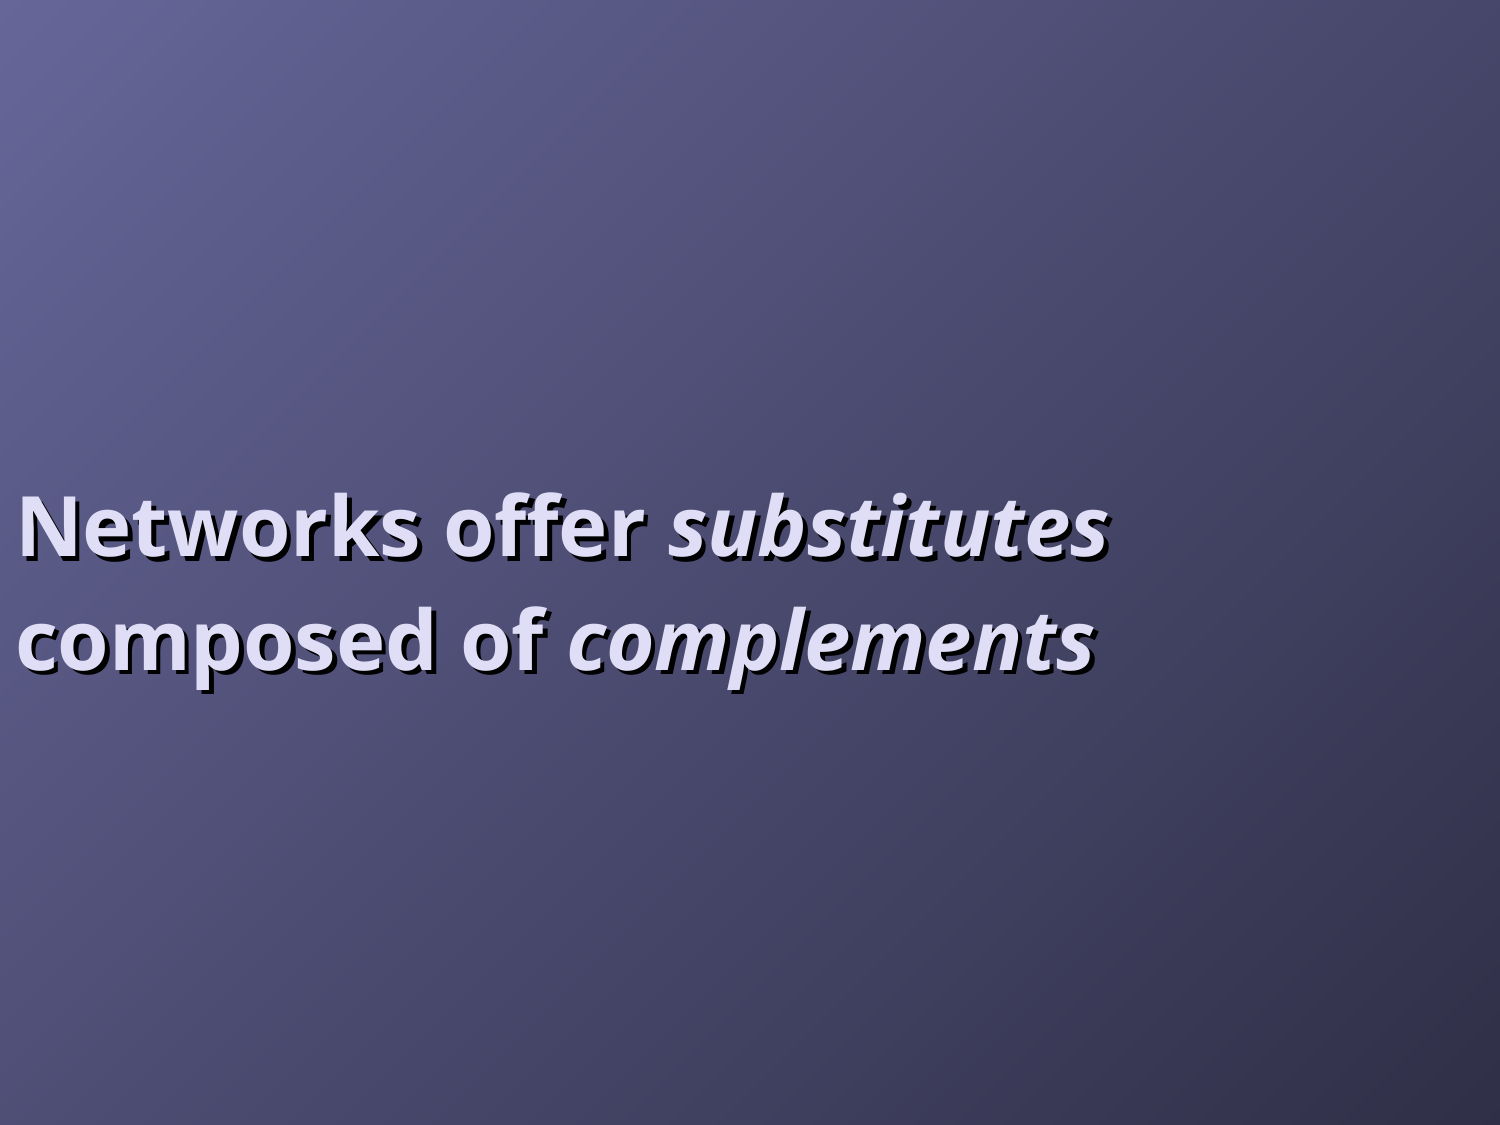

# Networks offer substitutes composed of complements